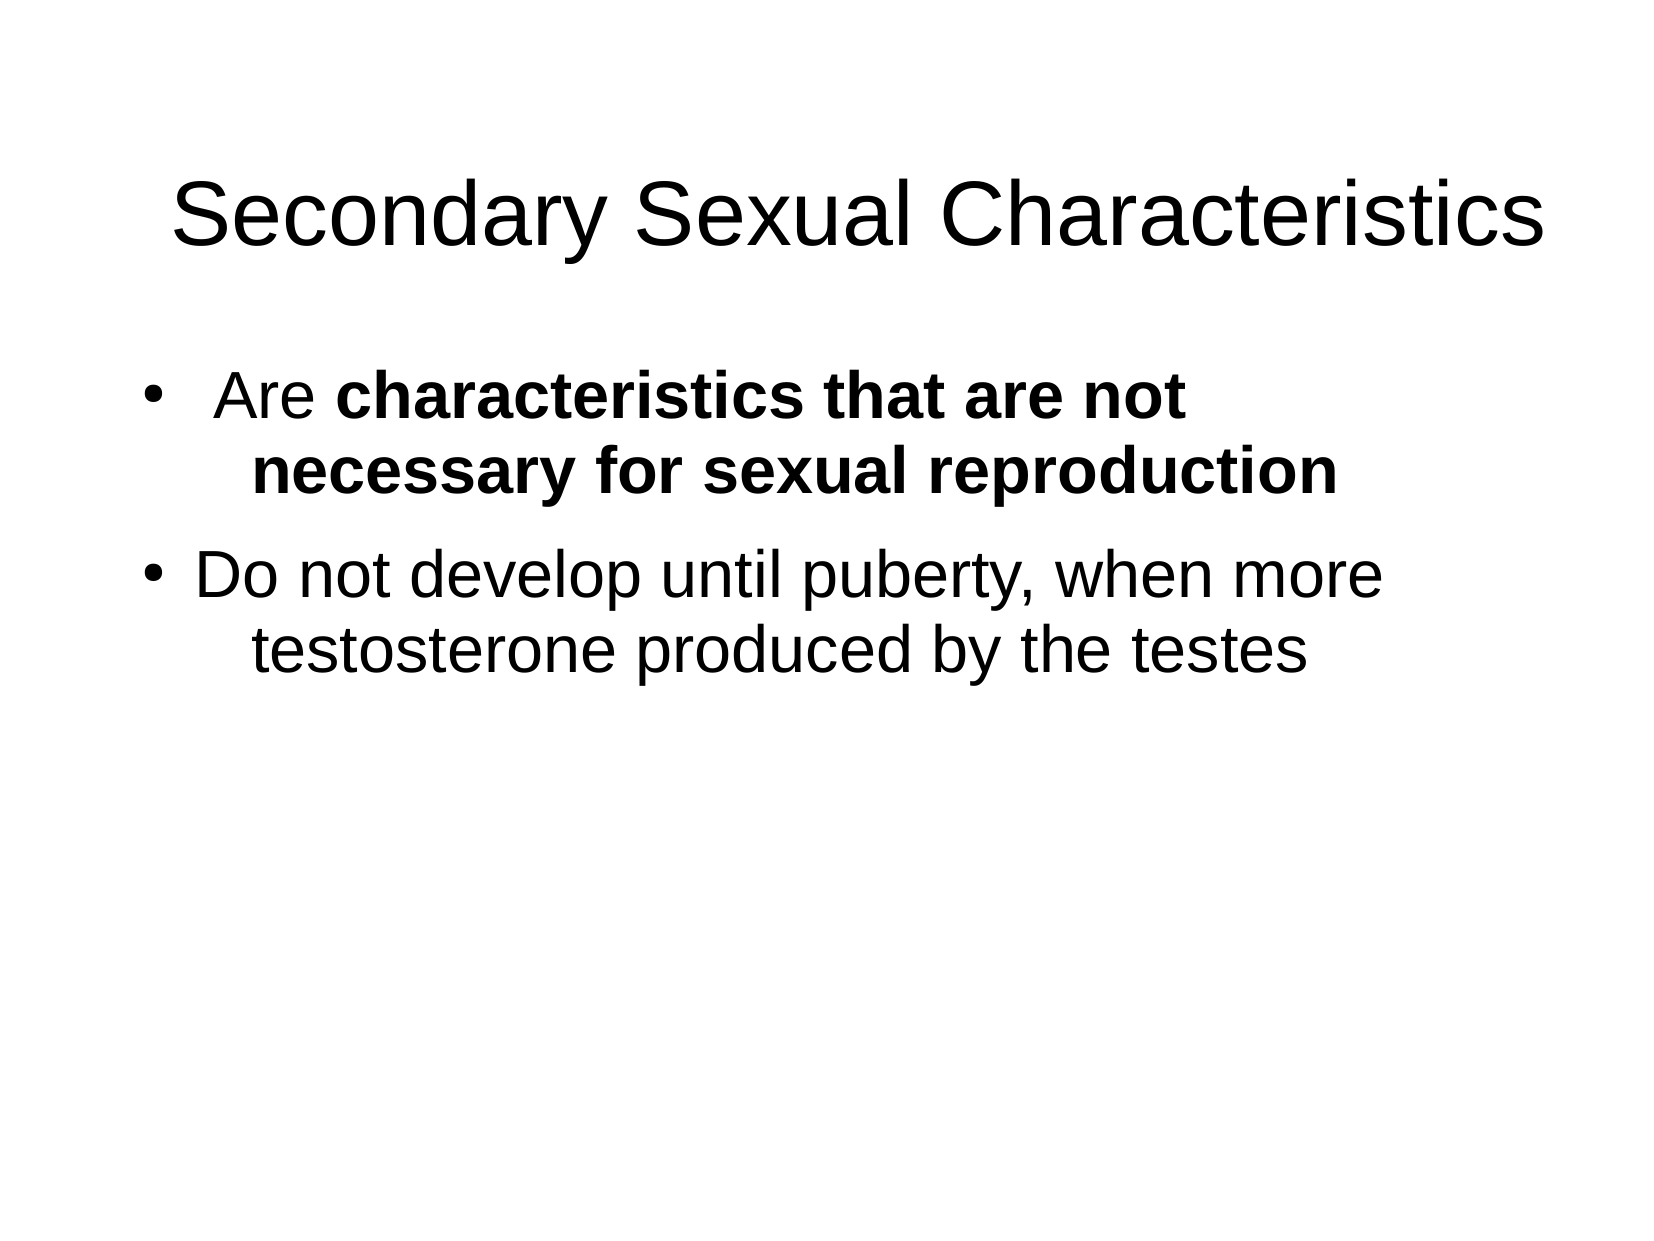

Secondary Sexual Characteristics
# Are characteristics that are not necessary for sexual reproduction
Do not develop until puberty, when more testosterone produced by the testes